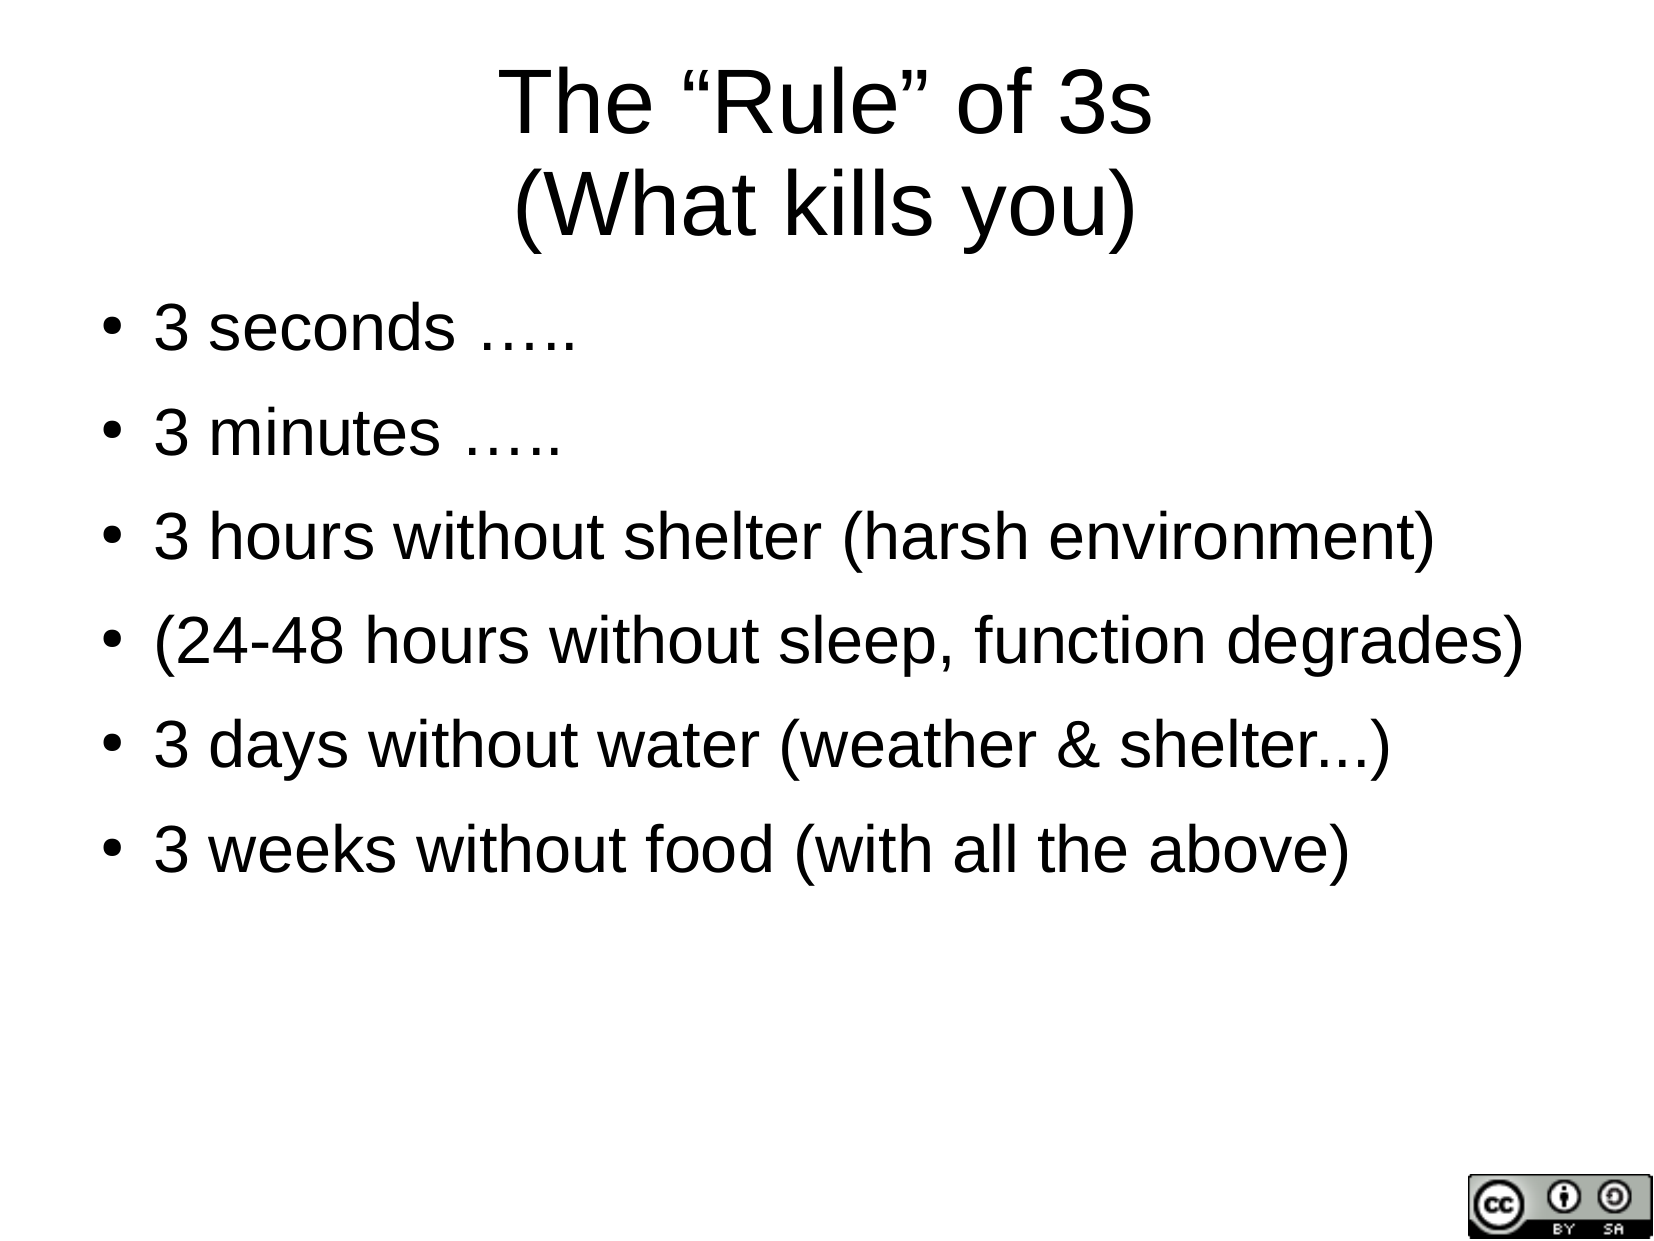

# The “Rule” of 3s (What kills you)
3 seconds …..
3 minutes …..
3 hours without shelter (harsh environment)
(24-48 hours without sleep, function degrades)
3 days without water (weather & shelter...)
3 weeks without food (with all the above)